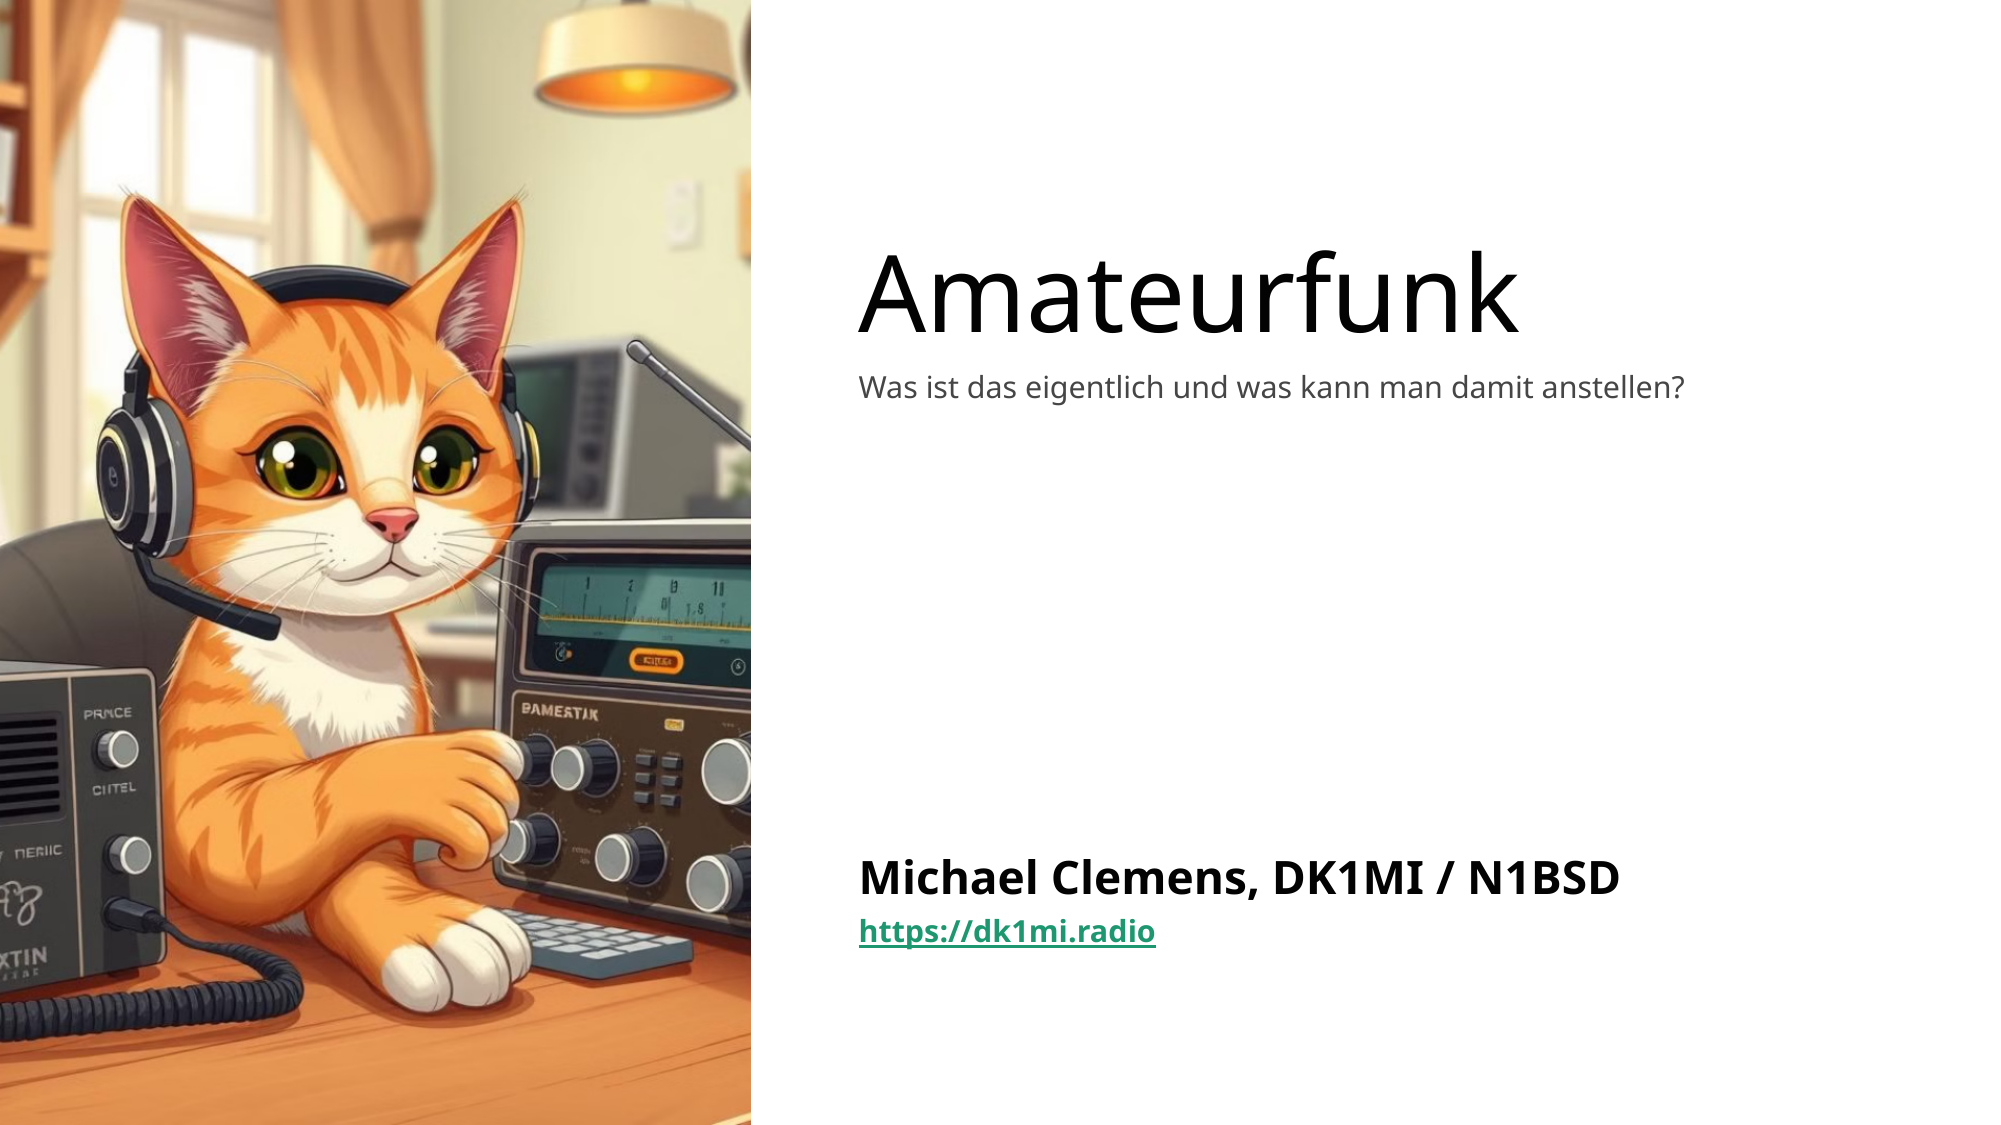

Amateurfunk
Was ist das eigentlich und was kann man damit anstellen?
Michael Clemens, DK1MI / N1BSD
https://dk1mi.radio